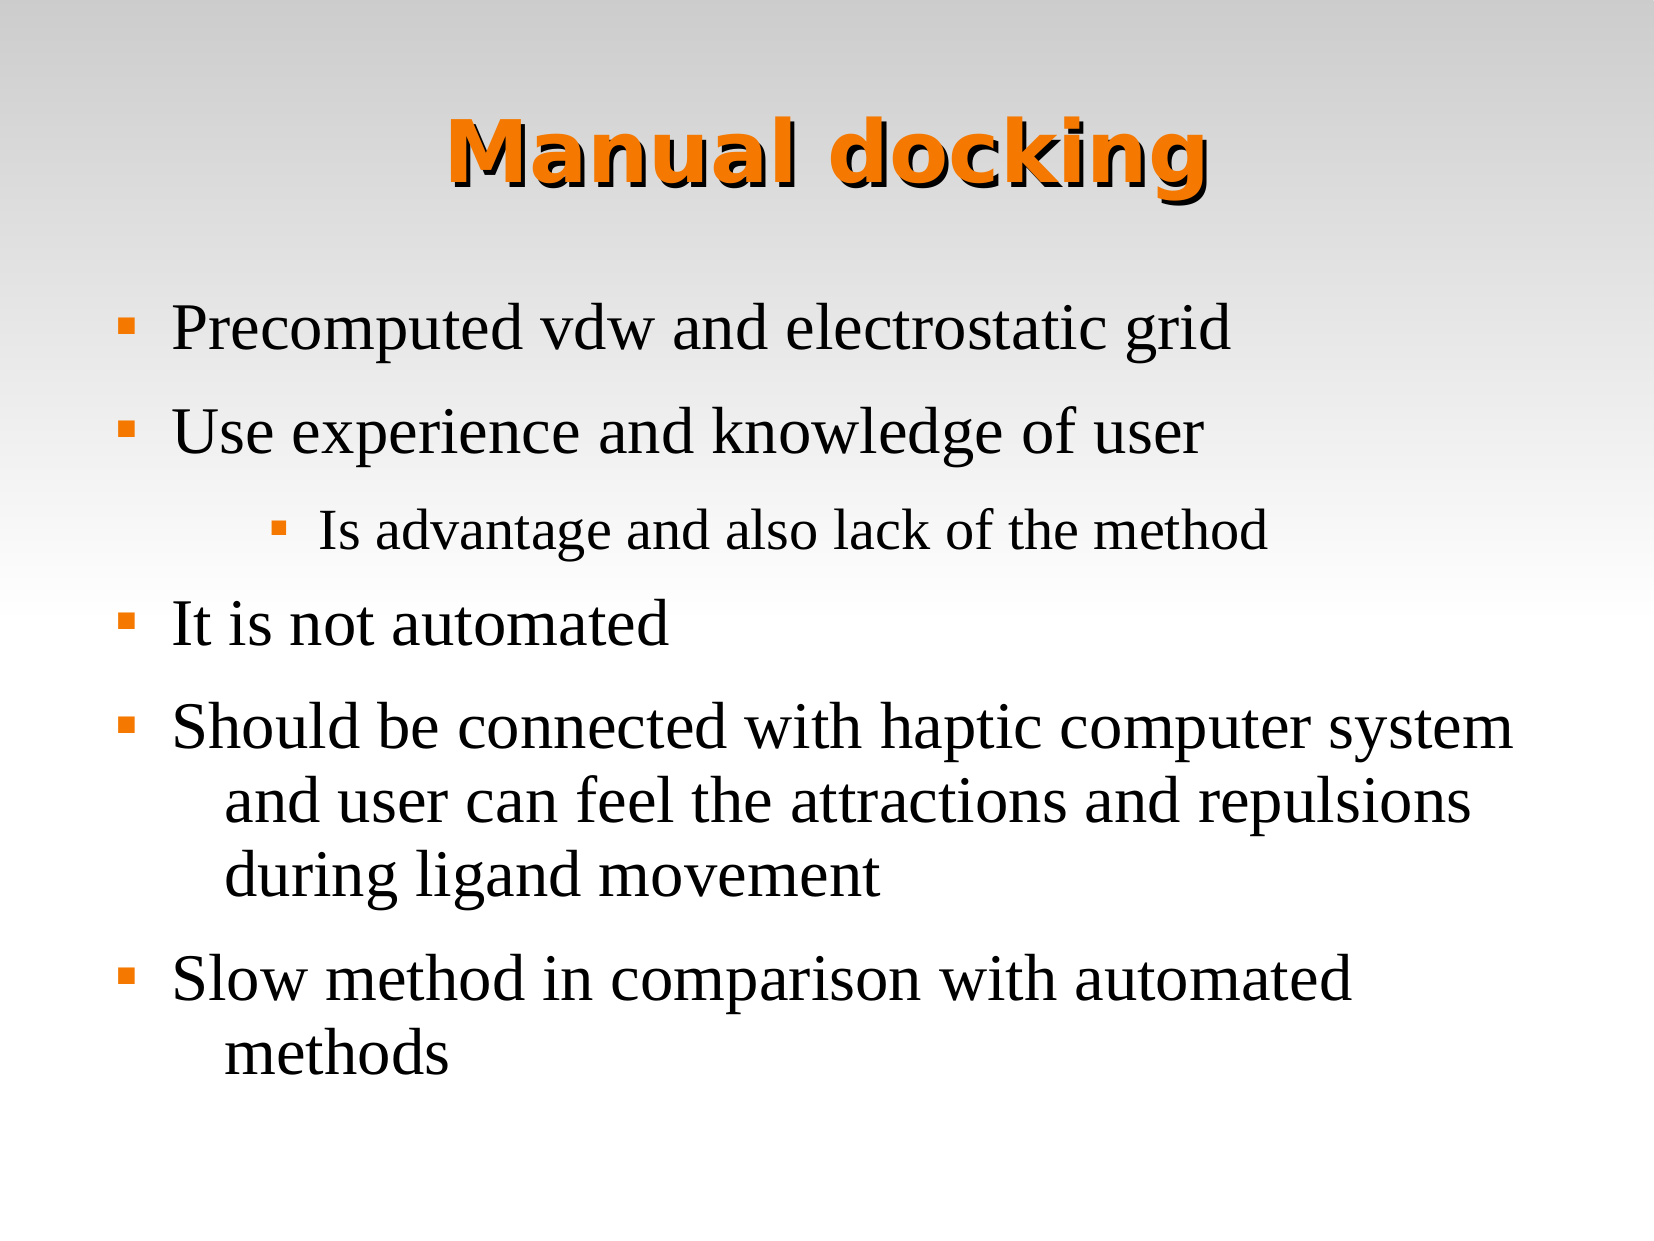

# Manual docking
Precomputed vdw and electrostatic grid
Use experience and knowledge of user
Is advantage and also lack of the method
It is not automated
Should be connected with haptic computer system and user can feel the attractions and repulsions during ligand movement
Slow method in comparison with automated methods